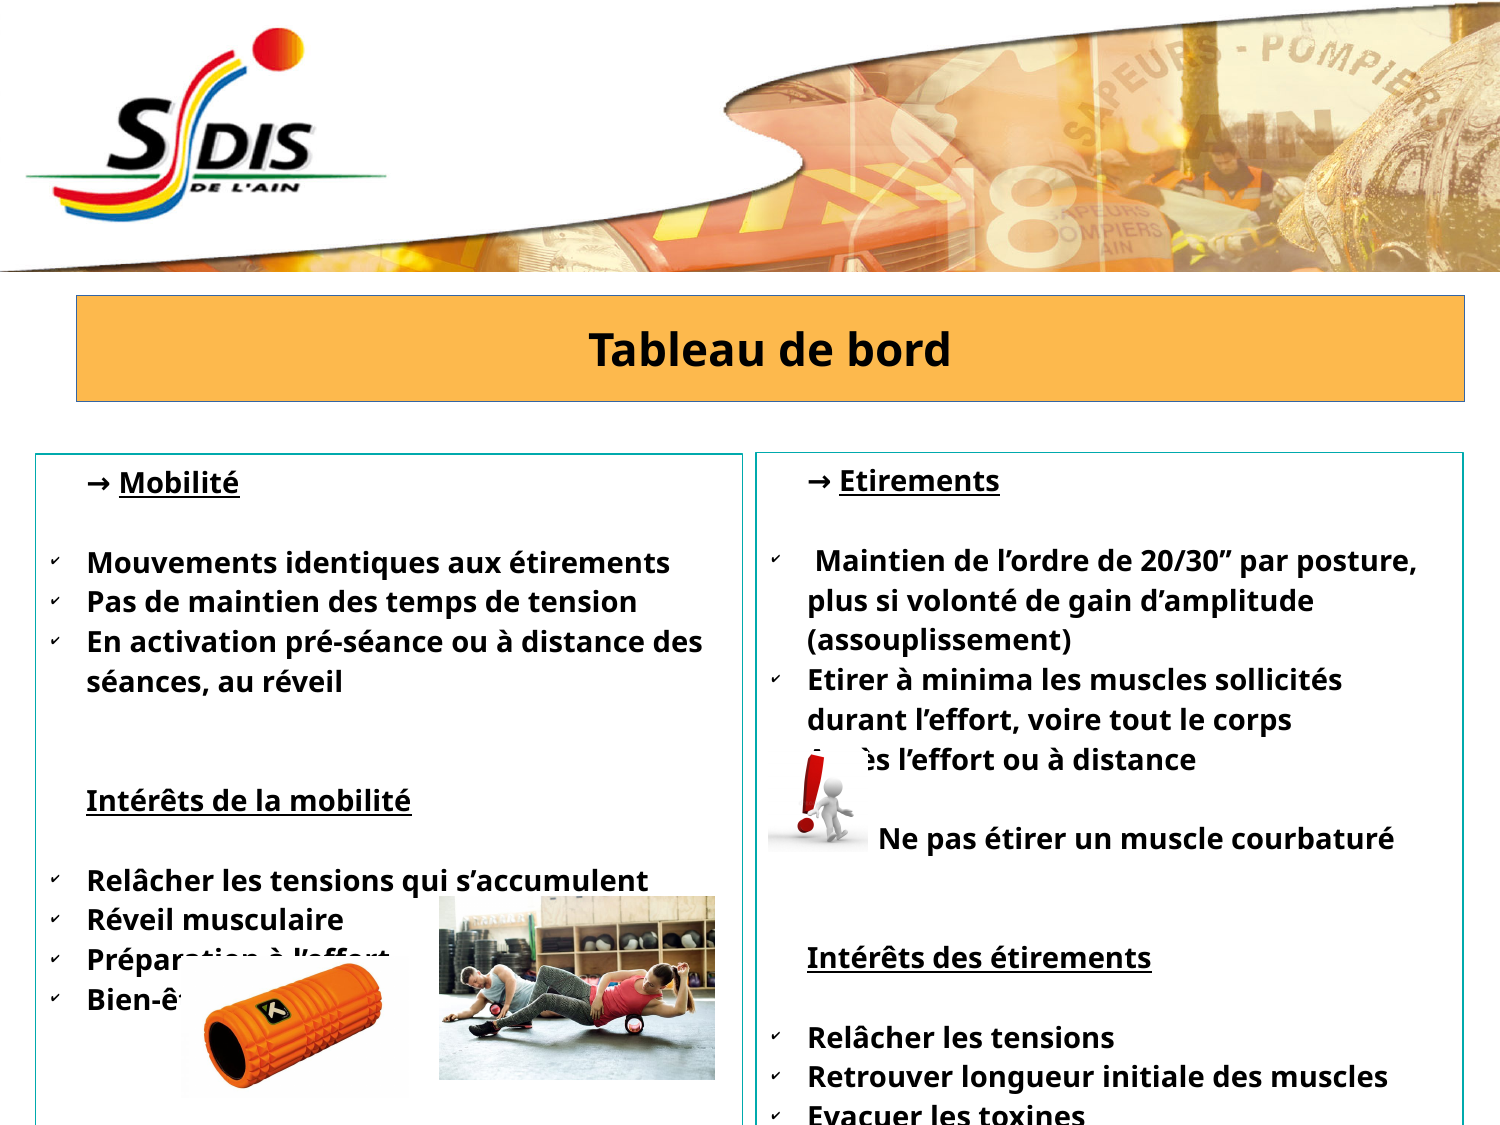

Tableau de bord
→ Etirements
 Maintien de l’ordre de 20/30’’ par posture, plus si volonté de gain d’amplitude (assouplissement)
Etirer à minima les muscles sollicités durant l’effort, voire tout le corps
Après l’effort ou à distance
Ne pas étirer un muscle courbaturé
Intérêts des étirements
Relâcher les tensions
Retrouver longueur initiale des muscles
Evacuer les toxines
Détente, bien-être
→ Mobilité
Mouvements identiques aux étirements
Pas de maintien des temps de tension
En activation pré-séance ou à distance des séances, au réveil
Intérêts de la mobilité
Relâcher les tensions qui s’accumulent
Réveil musculaire
Préparation à l’effort
Bien-être